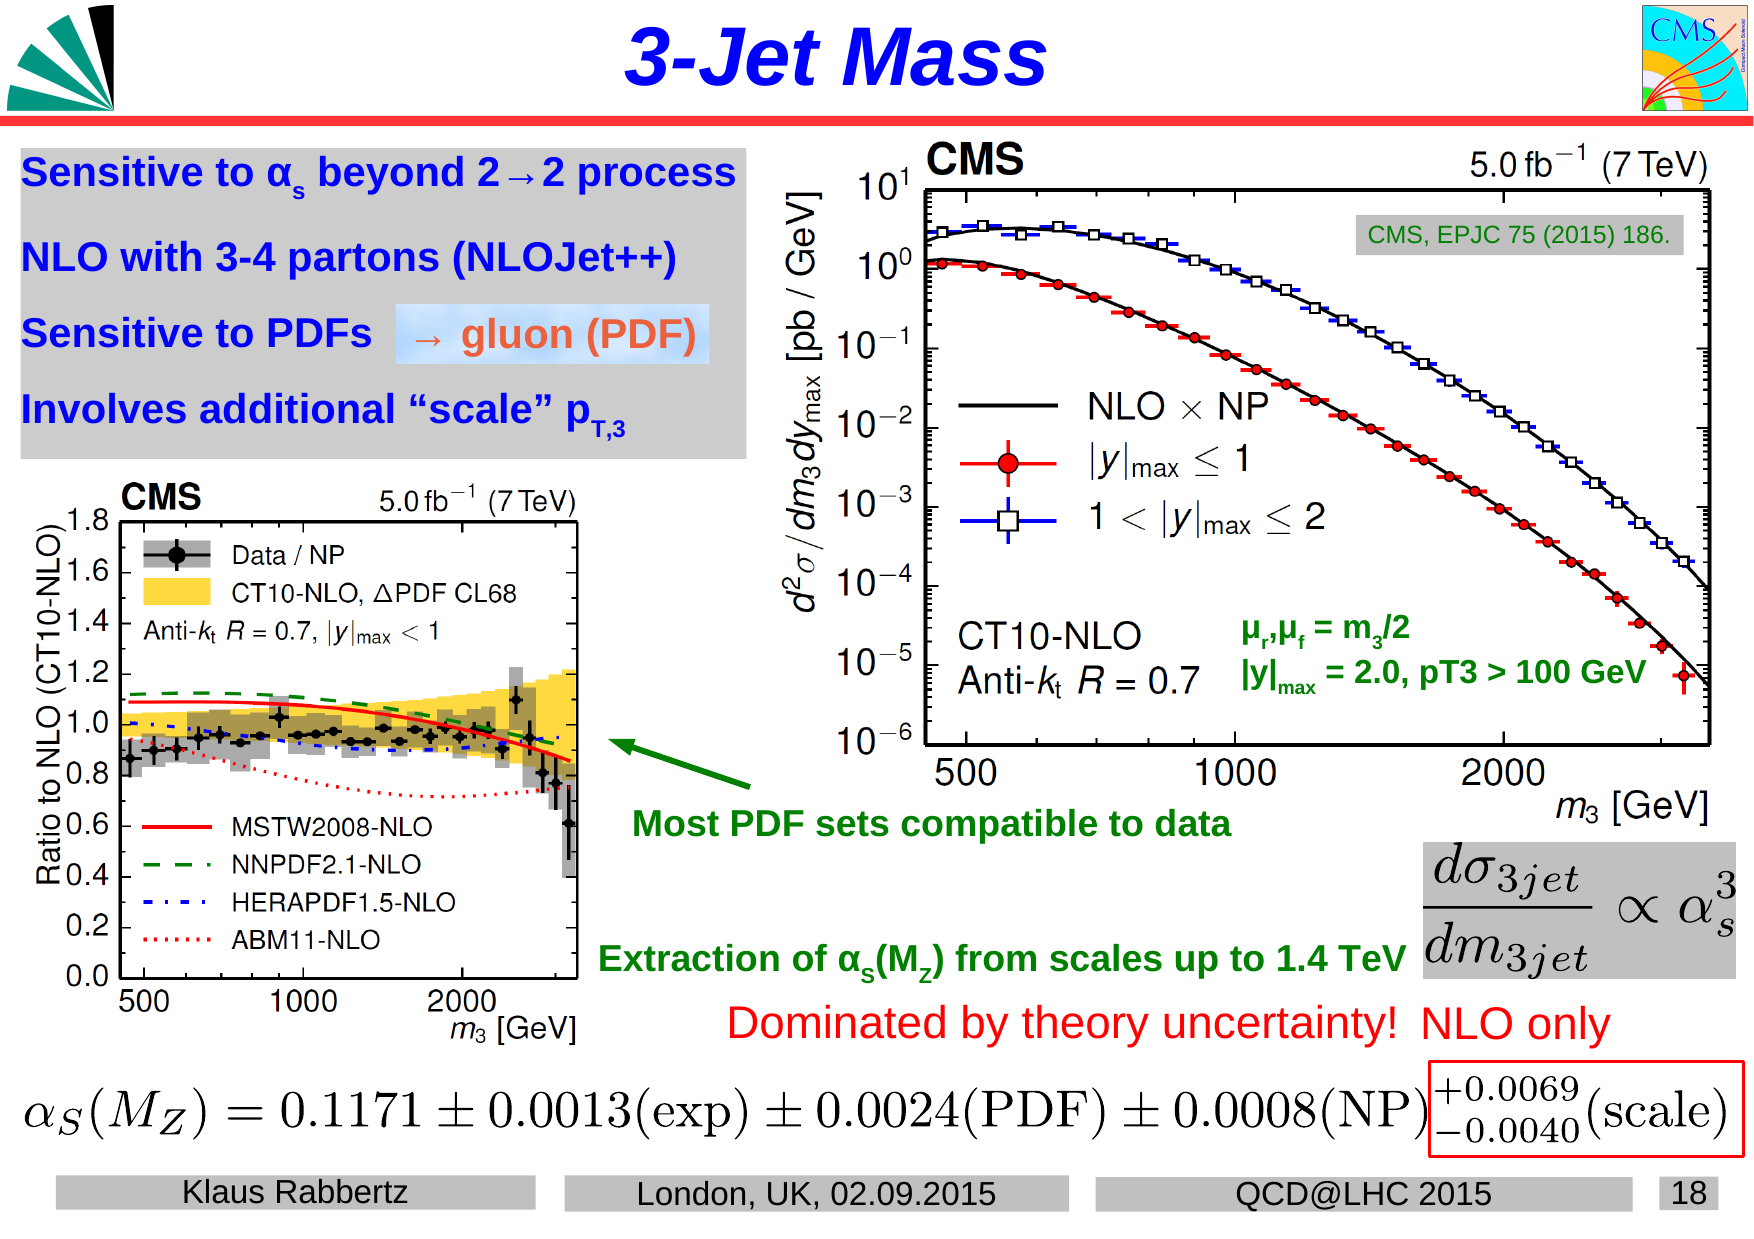

# 3-Jet Mass
Sensitive to αs beyond 2→2 process
NLO with 3-4 partons (NLOJet++)
Sensitive to PDFs
Involves additional “scale” pT,3
CMS, EPJC 75 (2015) 186.
→ gluon (PDF)
μr,μf = m3/2
|y|max = 2.0, pT3 > 100 GeV
Most PDF sets compatible to data
Extraction of αS(MZ) from scales up to 1.4 TeV
Dominated by theory uncertainty!
NLO only